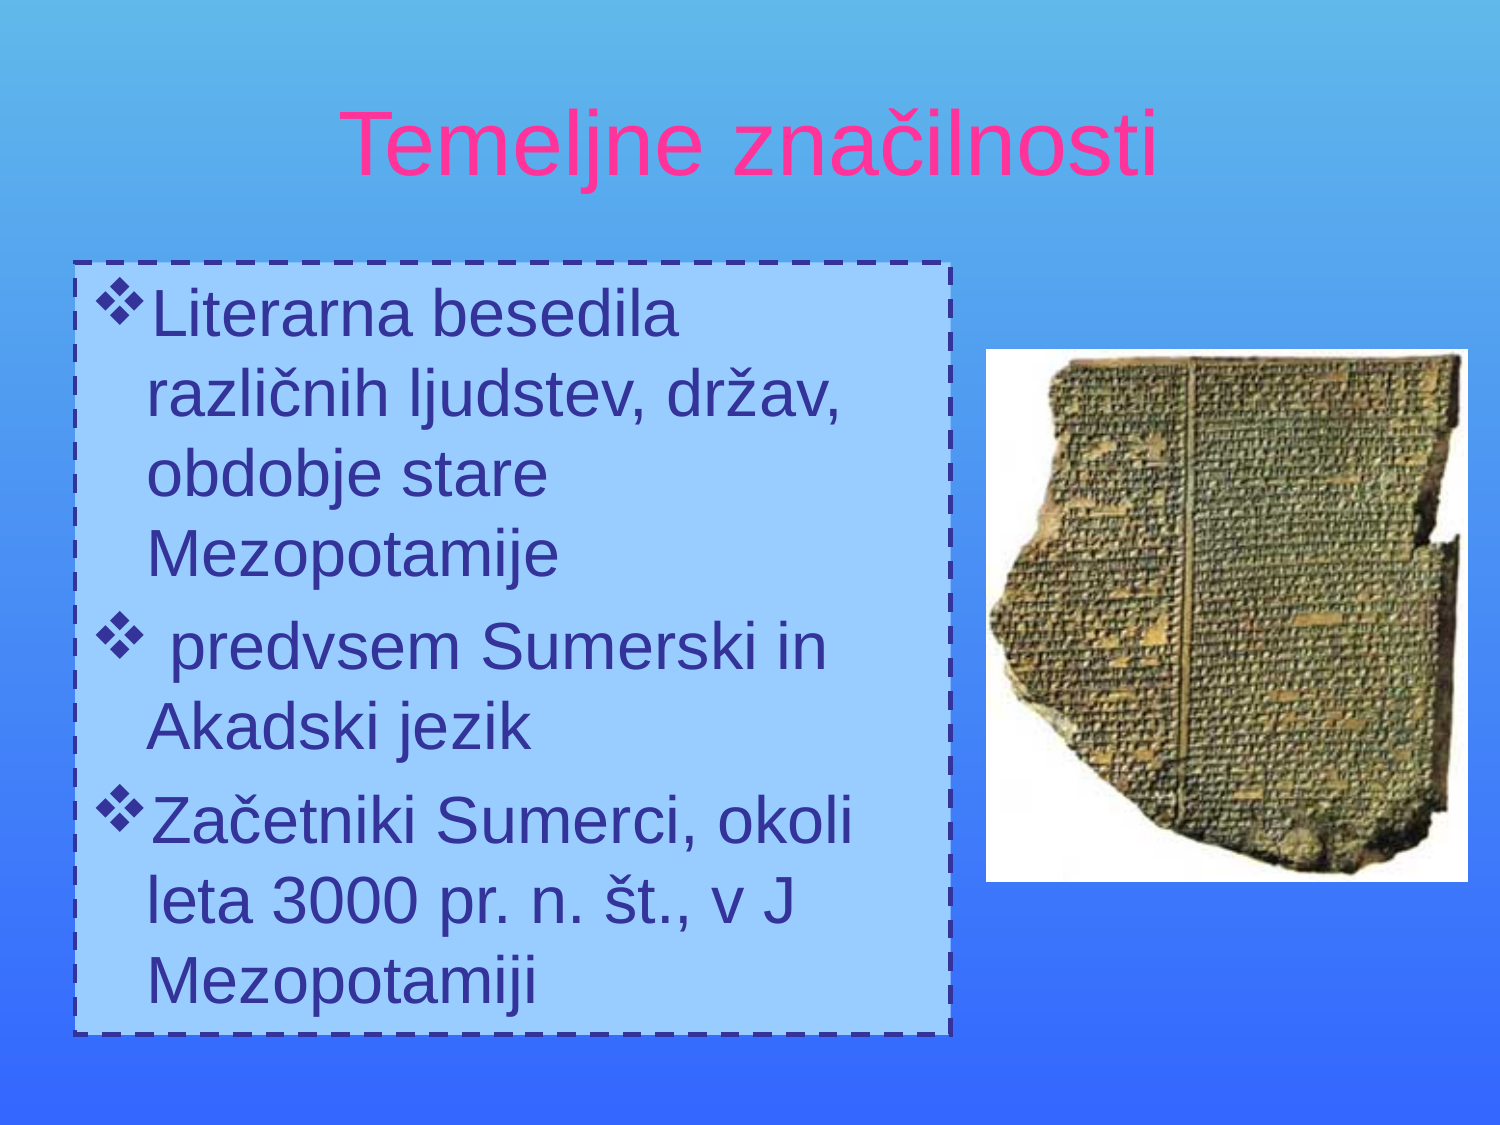

# Temeljne značilnosti
Literarna besedila različnih ljudstev, držav, obdobje stare Mezopotamije
 predvsem Sumerski in Akadski jezik
Začetniki Sumerci, okoli leta 3000 pr. n. št., v J Mezopotamiji